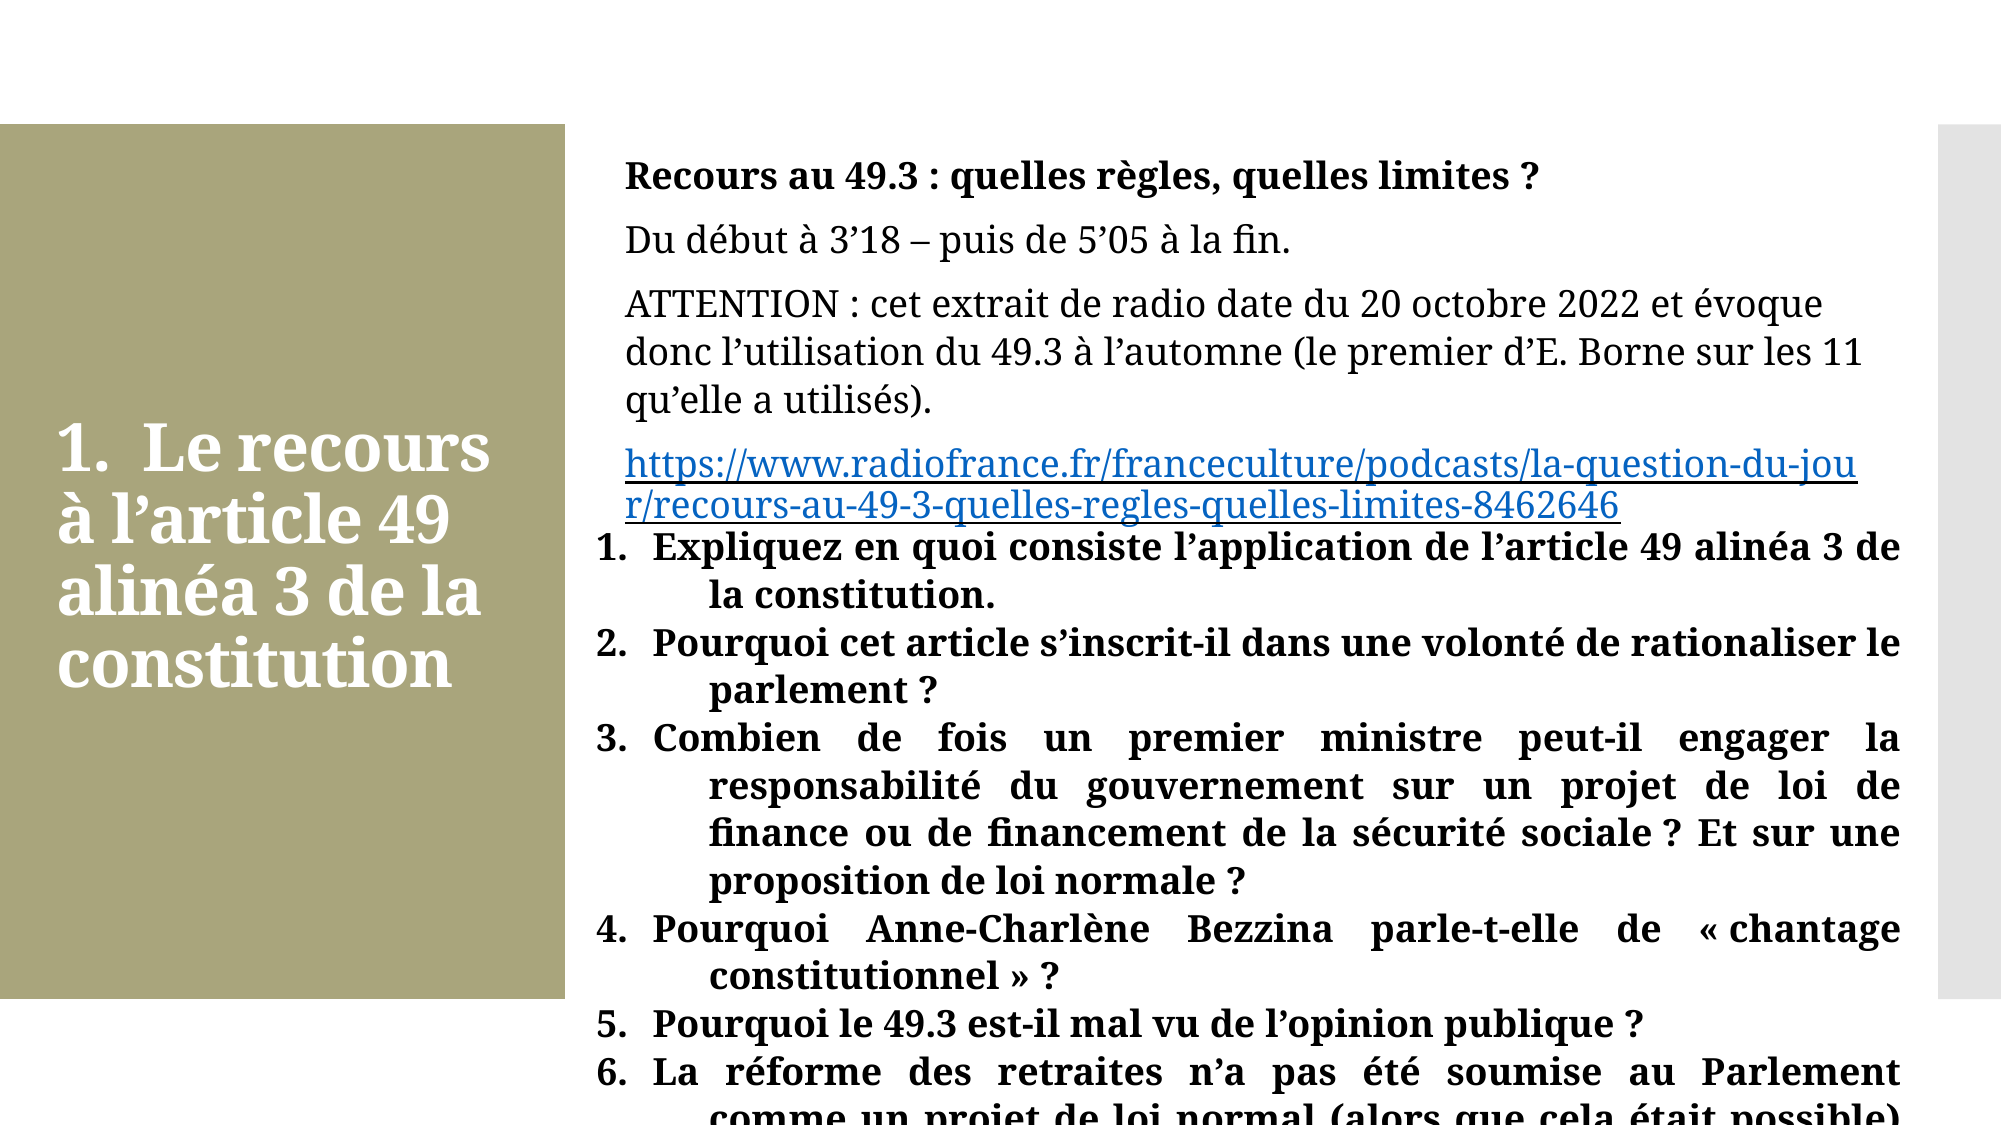

Recours au 49.3 : quelles règles, quelles limites ?
Du début à 3’18 – puis de 5’05 à la fin.
ATTENTION : cet extrait de radio date du 20 octobre 2022 et évoque donc l’utilisation du 49.3 à l’automne (le premier d’E. Borne sur les 11 qu’elle a utilisés).
https://www.radiofrance.fr/franceculture/podcasts/la-question-du-jour/recours-au-49-3-quelles-regles-quelles-limites-8462646
# 1. Le recours à l’article 49 alinéa 3 de la constitution
Expliquez en quoi consiste l’application de l’article 49 alinéa 3 de la constitution.
Pourquoi cet article s’inscrit-il dans une volonté de rationaliser le parlement ?
Combien de fois un premier ministre peut-il engager la responsabilité du gouvernement sur un projet de loi de finance ou de financement de la sécurité sociale ? Et sur une proposition de loi normale ?
Pourquoi Anne-Charlène Bezzina parle-t-elle de « chantage constitutionnel » ?
Pourquoi le 49.3 est-il mal vu de l’opinion publique ?
La réforme des retraites n’a pas été soumise au Parlement comme un projet de loi normal (alors que cela était possible) mais comme un projet de loi rectificatif du financement de la sécurité sociale. Pourquoi selon vous ?